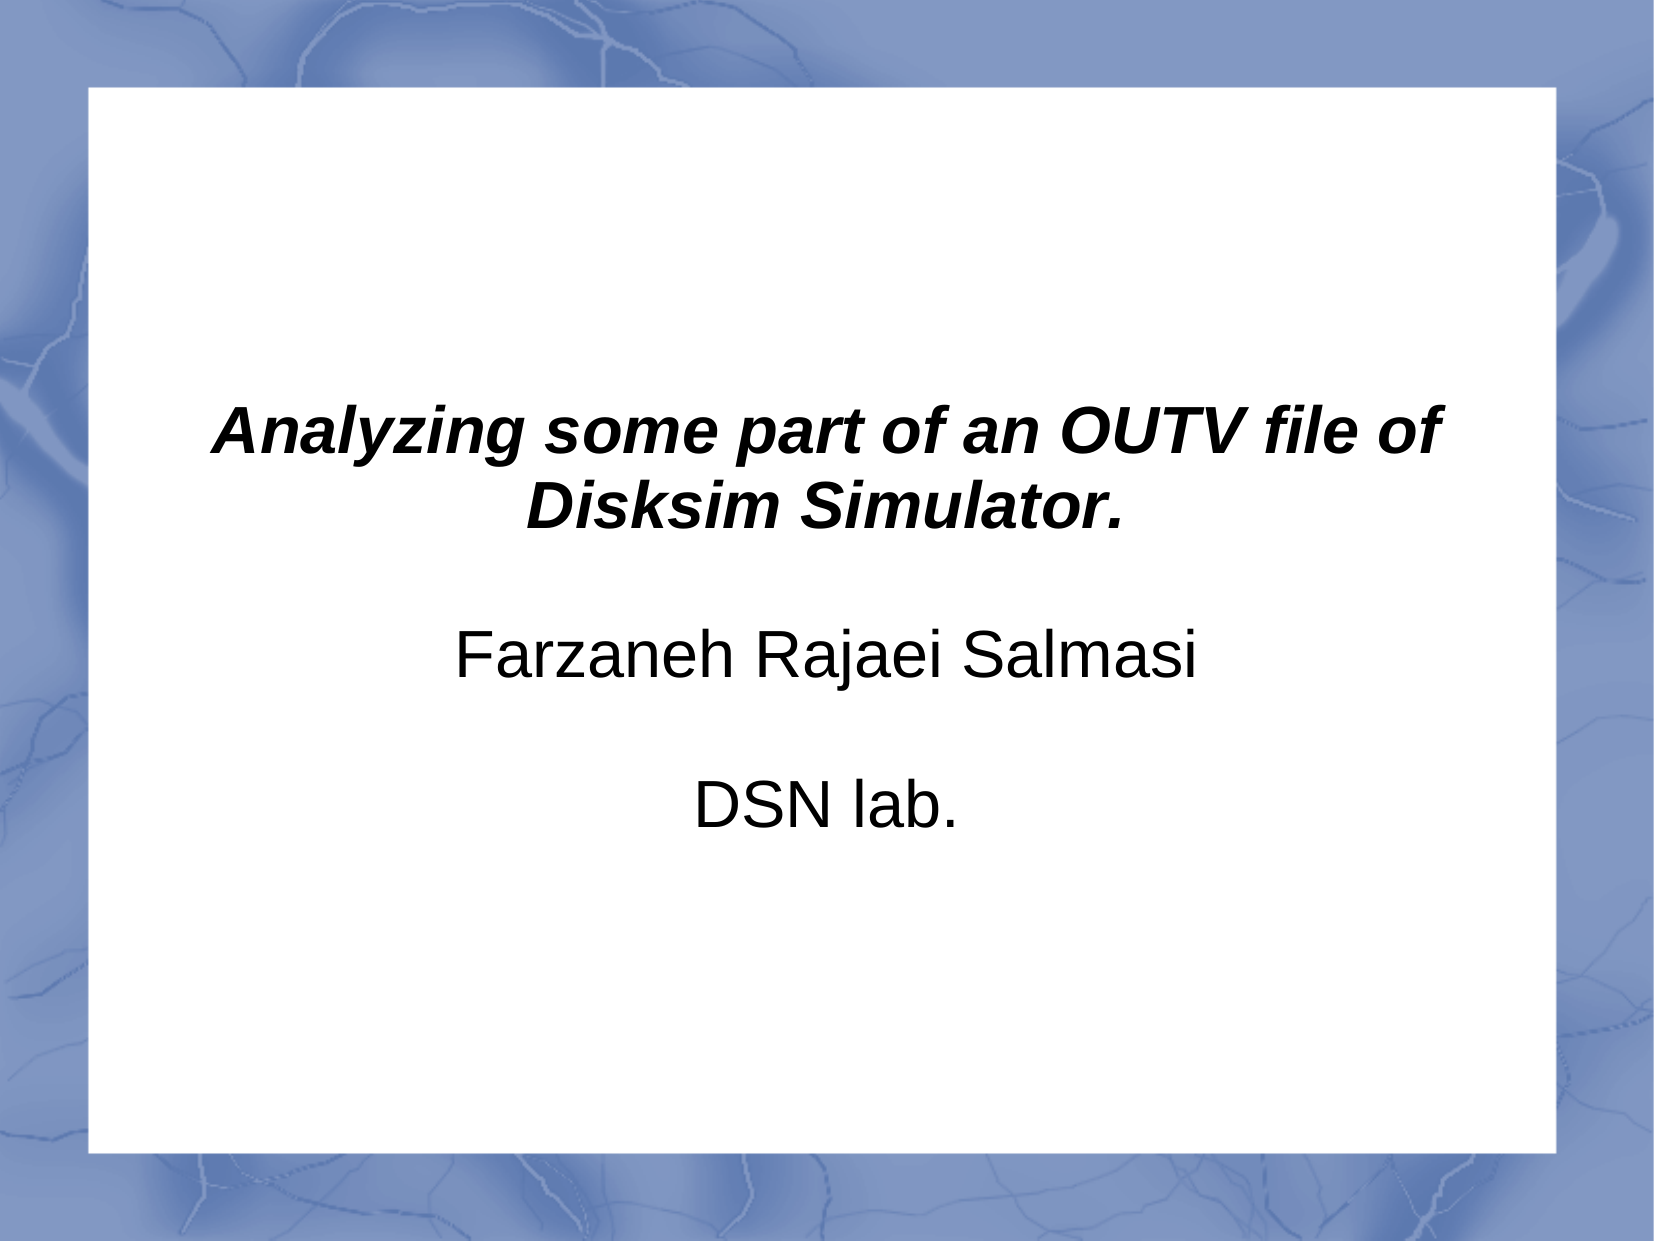

# Analyzing some part of an OUTV file of Disksim Simulator.
Farzaneh Rajaei Salmasi
DSN lab.